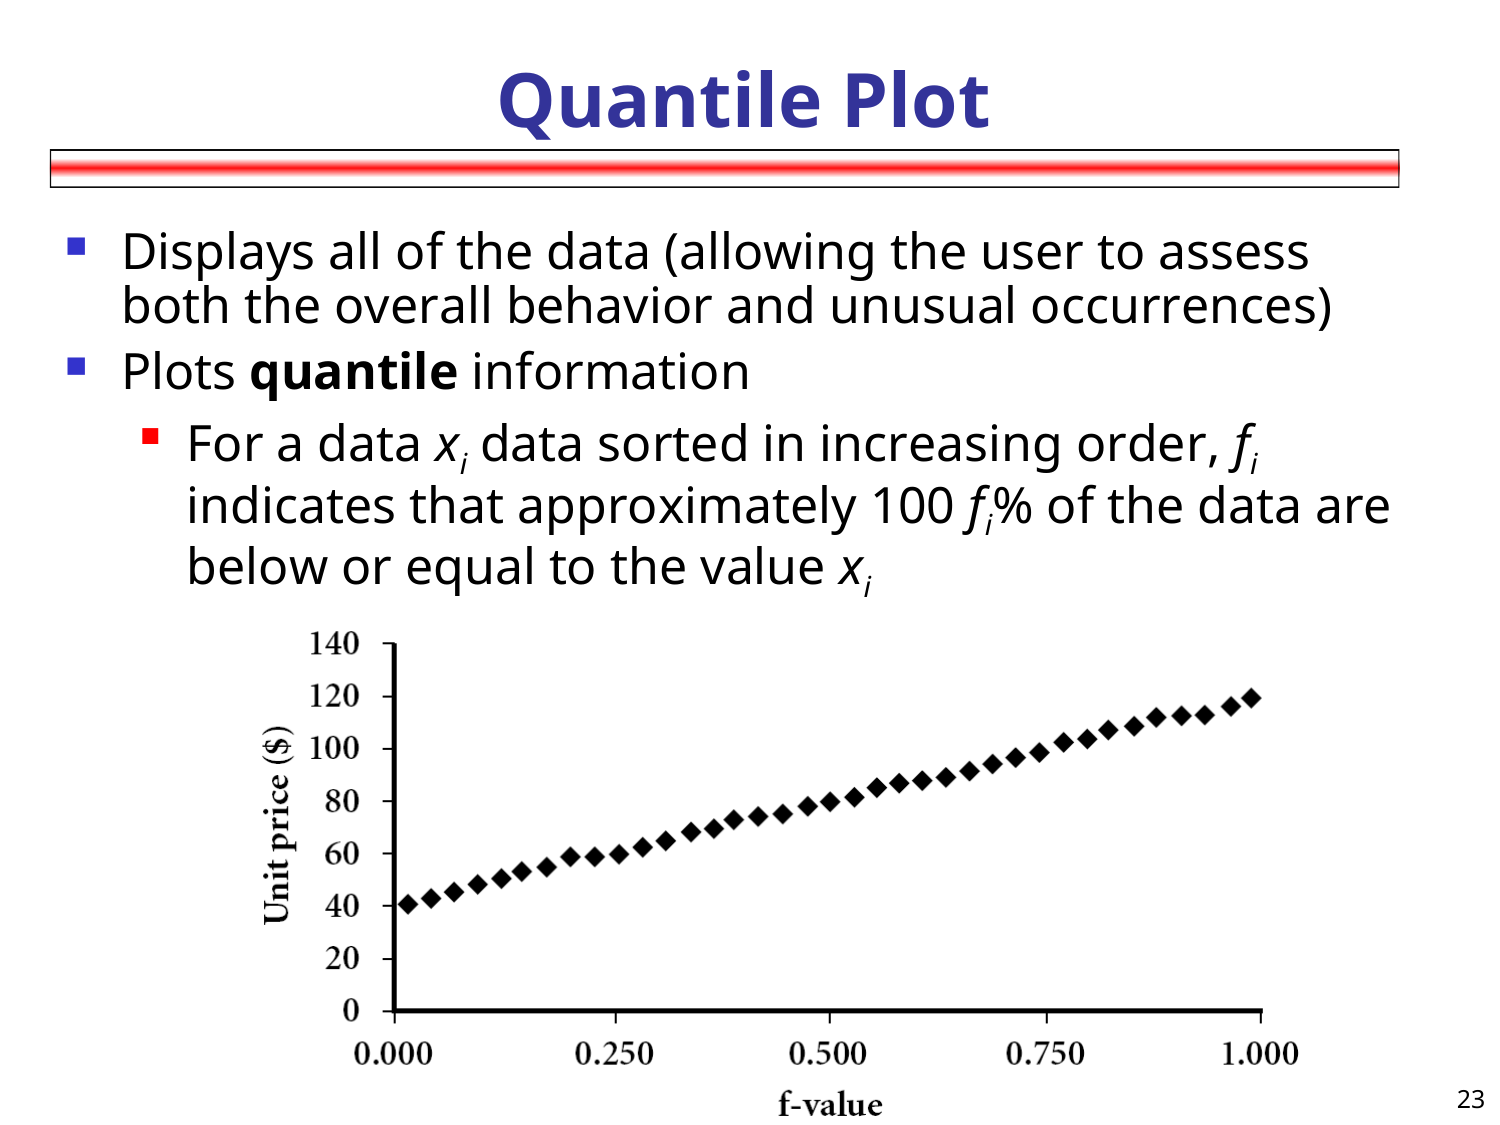

# Quantile Plot
Displays all of the data (allowing the user to assess both the overall behavior and unusual occurrences)
Plots quantile information
For a data xi data sorted in increasing order, fi indicates that approximately 100 fi% of the data are below or equal to the value xi
Data Mining: Concepts and Techniques